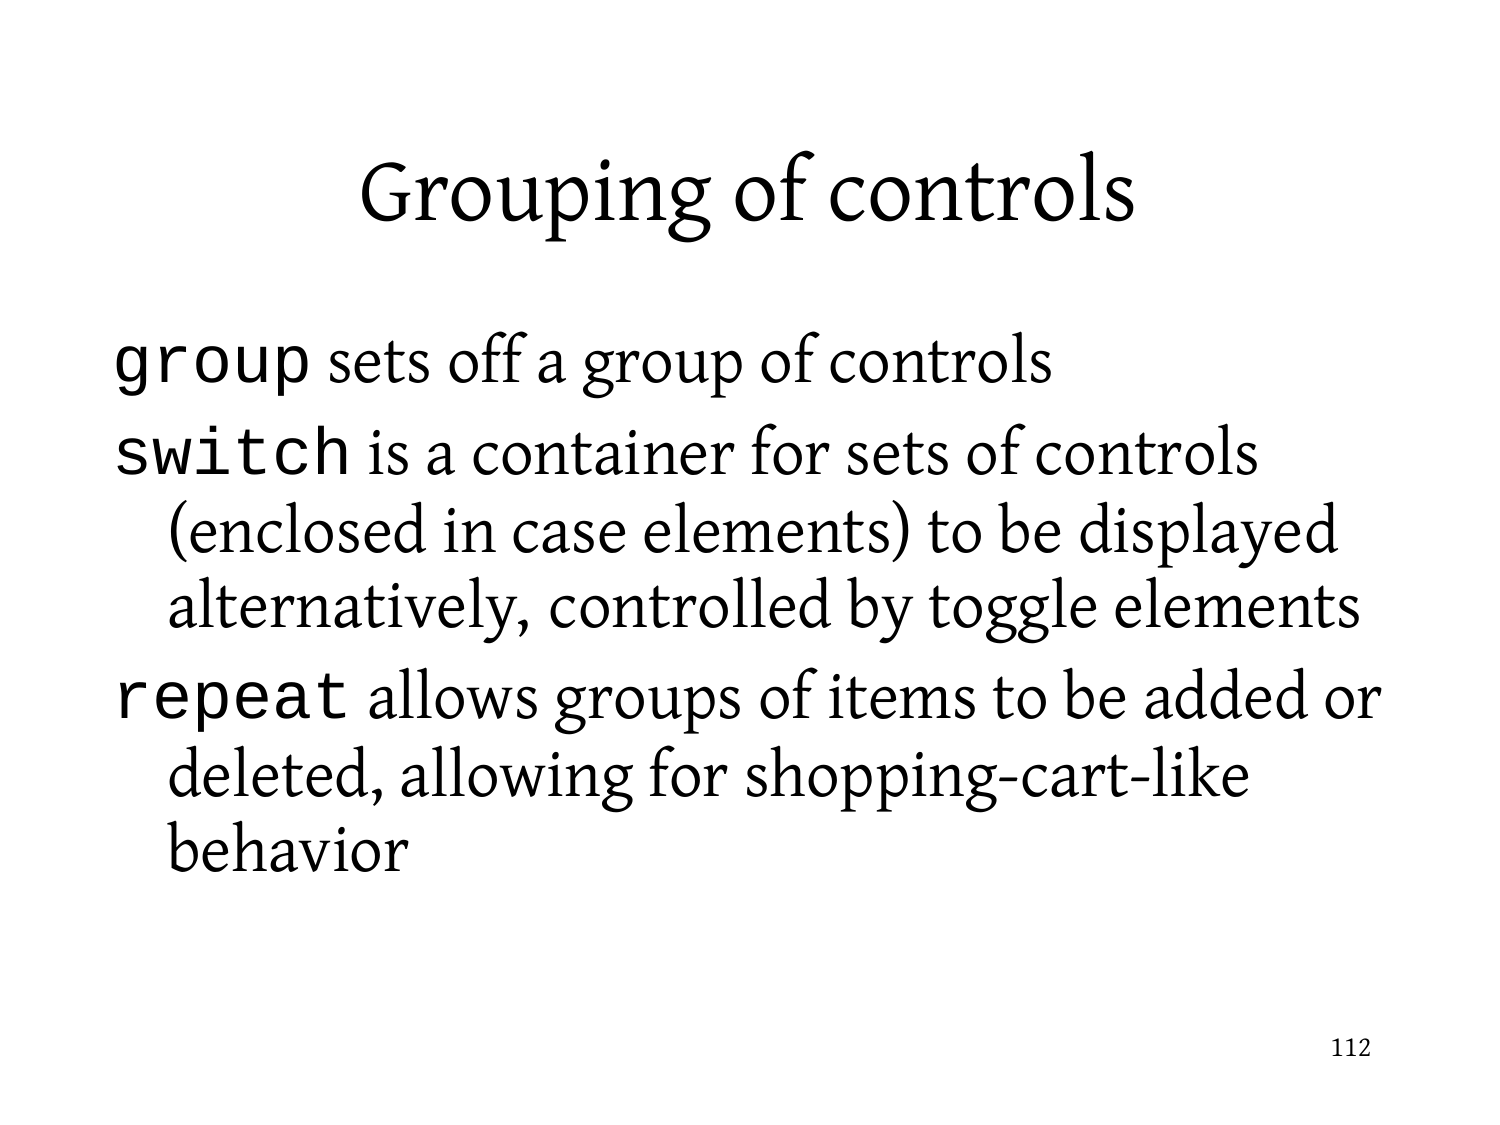

# Grouping of controls
group sets off a group of controls
switch is a container for sets of controls (enclosed in case elements) to be displayed alternatively, controlled by toggle elements
repeat allows groups of items to be added or deleted, allowing for shopping-cart-like behavior